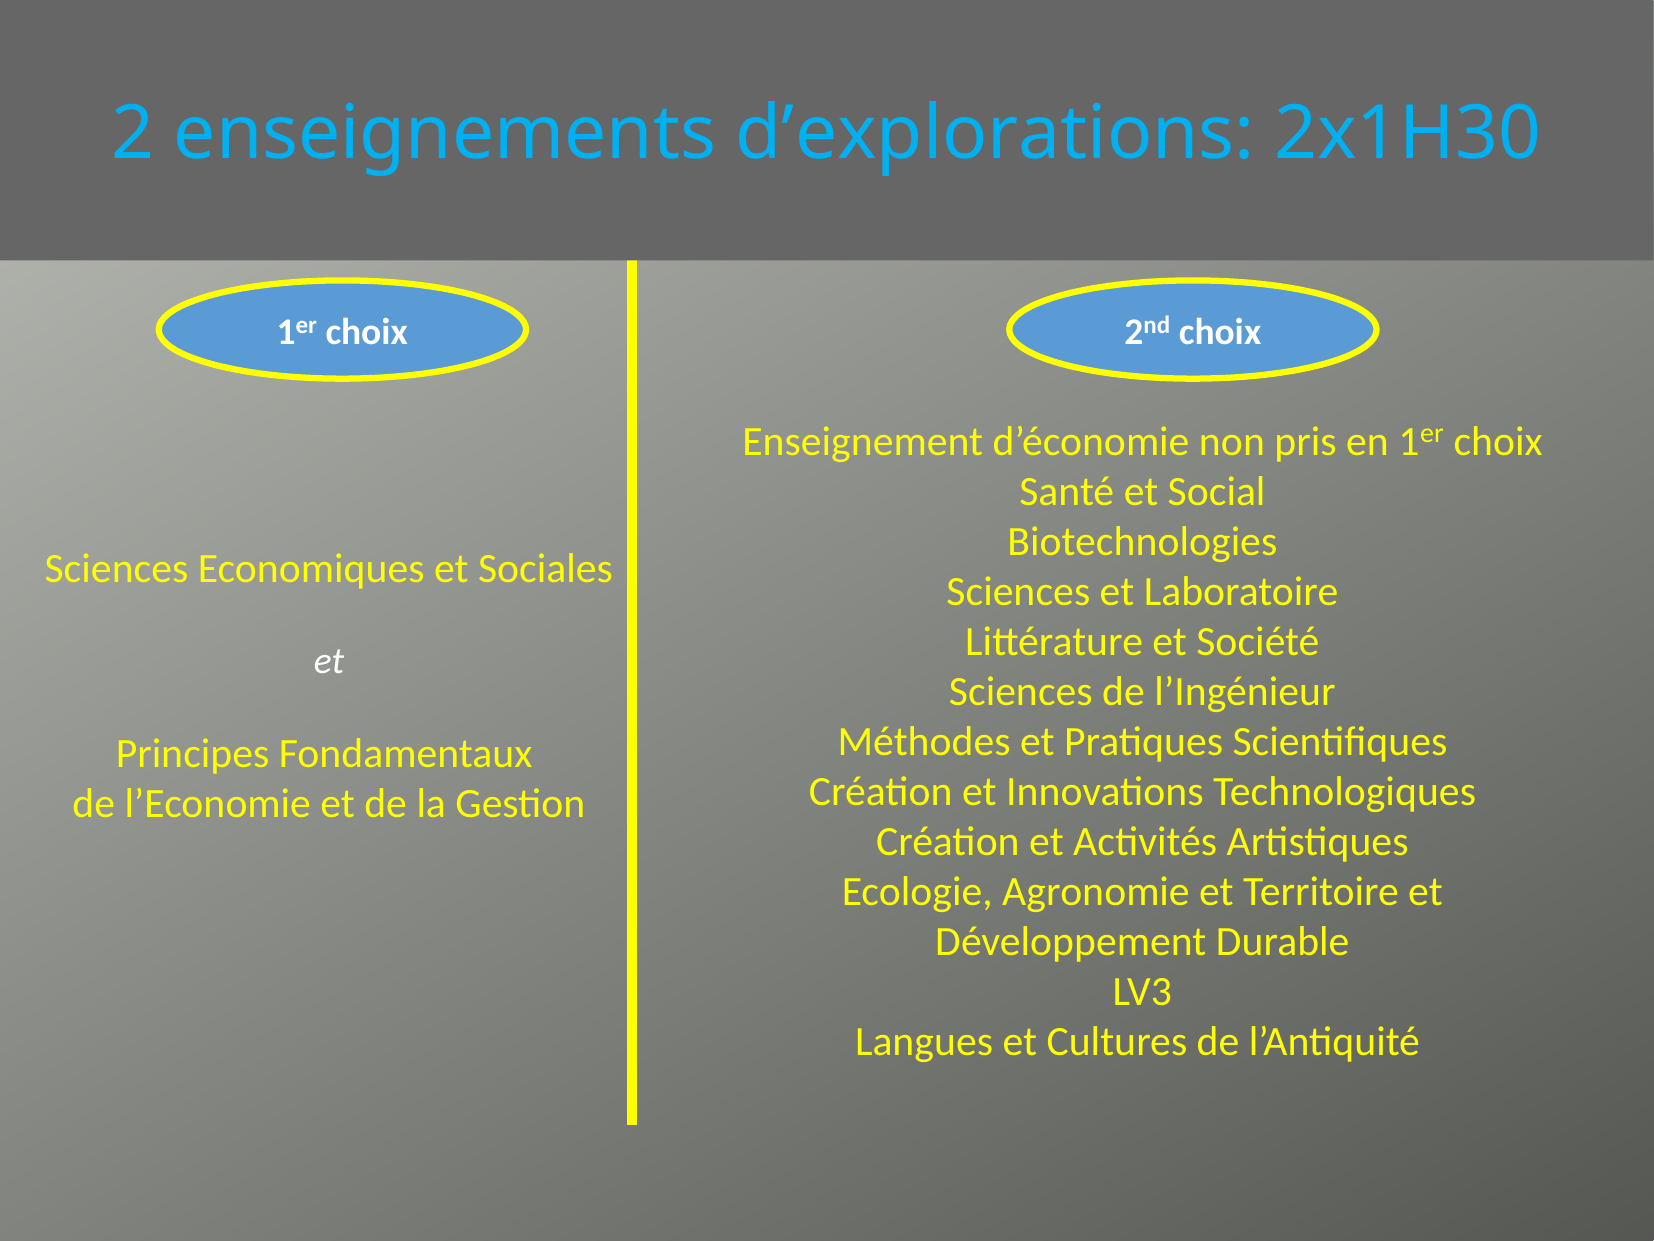

2 enseignements d’explorations: 2x1H30
Enseignement d’économie non pris en 1er choix
Santé et Social
Biotechnologies
Sciences et Laboratoire
Littérature et Société
Sciences de l’Ingénieur
Méthodes et Pratiques Scientifiques
Création et Innovations Technologiques
Création et Activités Artistiques
Ecologie, Agronomie et Territoire et
Développement Durable
LV3
Langues et Cultures de l’Antiquité
1er choix
2nd choix
Sciences Economiques et Sociales
et
Principes Fondamentaux
de l’Economie et de la Gestion